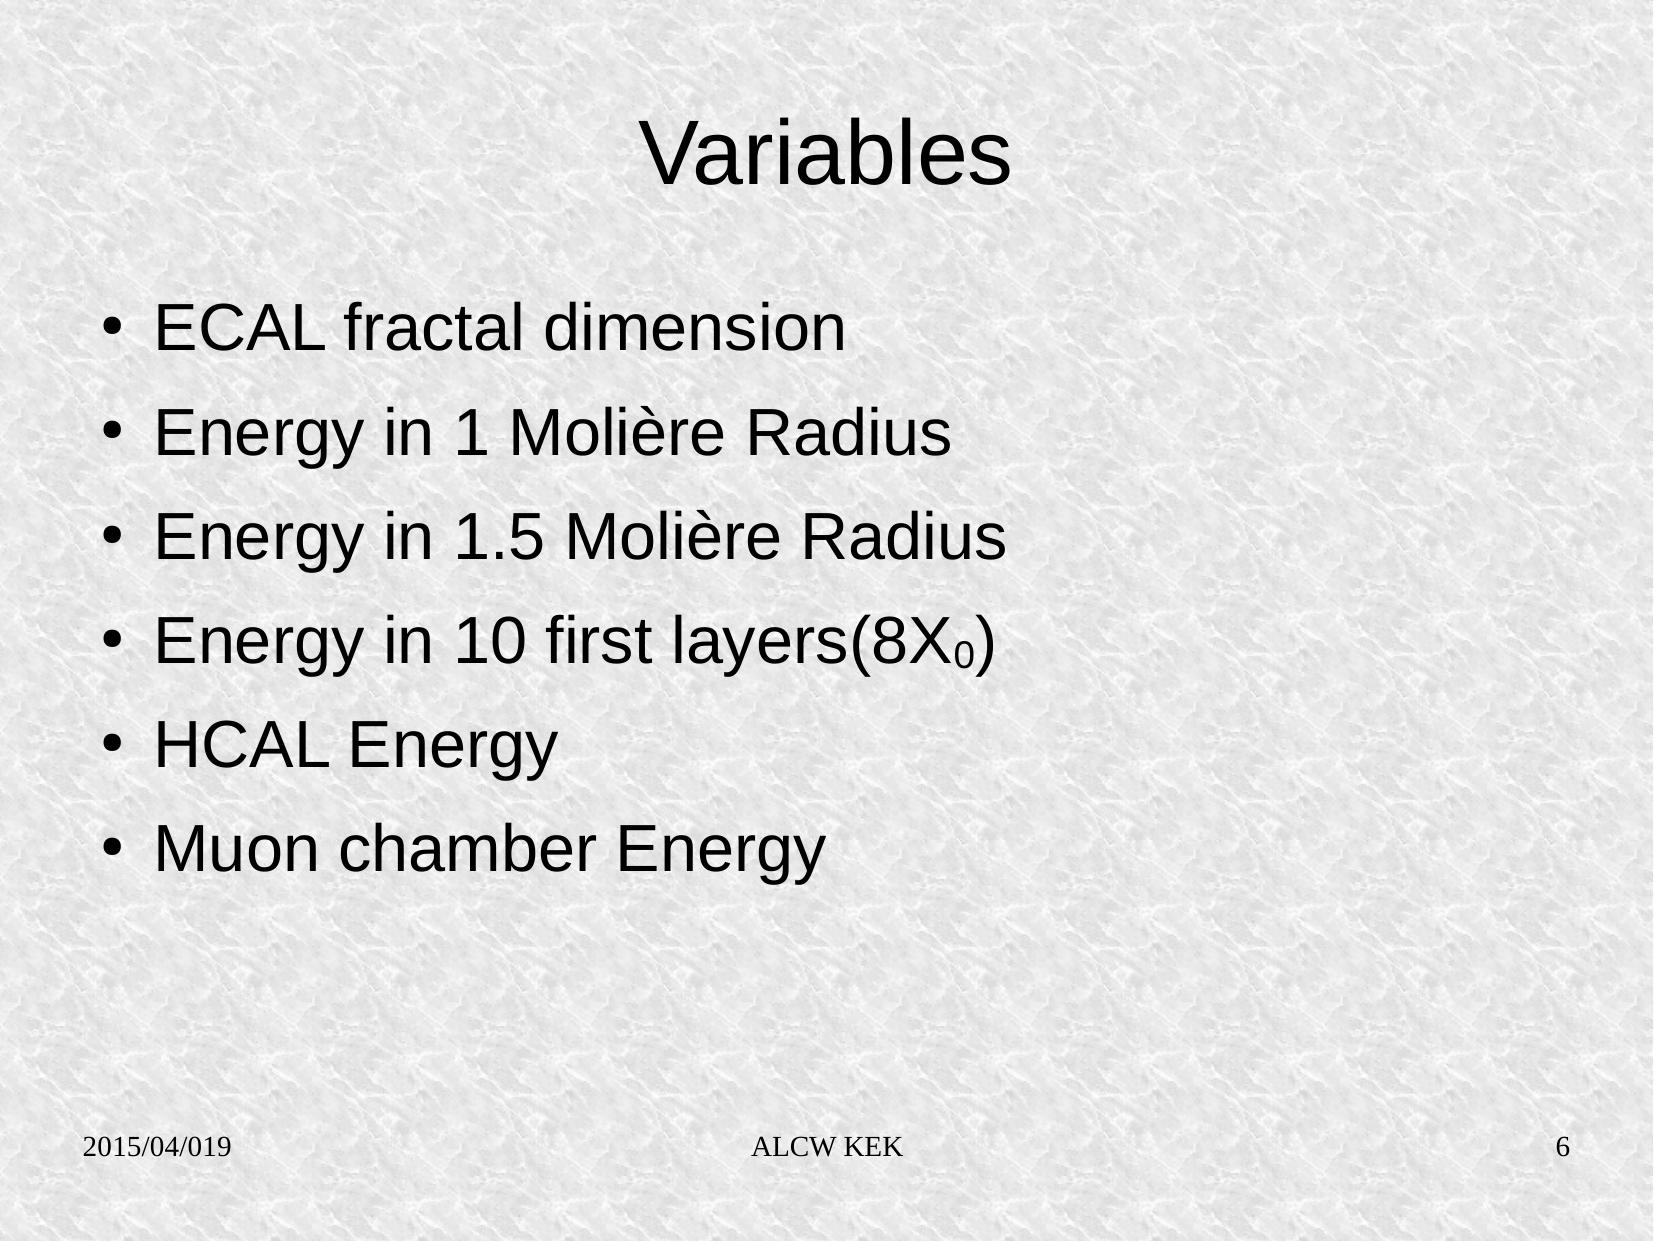

# Variables
ECAL fractal dimension
Energy in 1 Molière Radius
Energy in 1.5 Molière Radius
Energy in 10 first layers(8X0)
HCAL Energy
Muon chamber Energy
2015/04/019
ALCW KEK
6